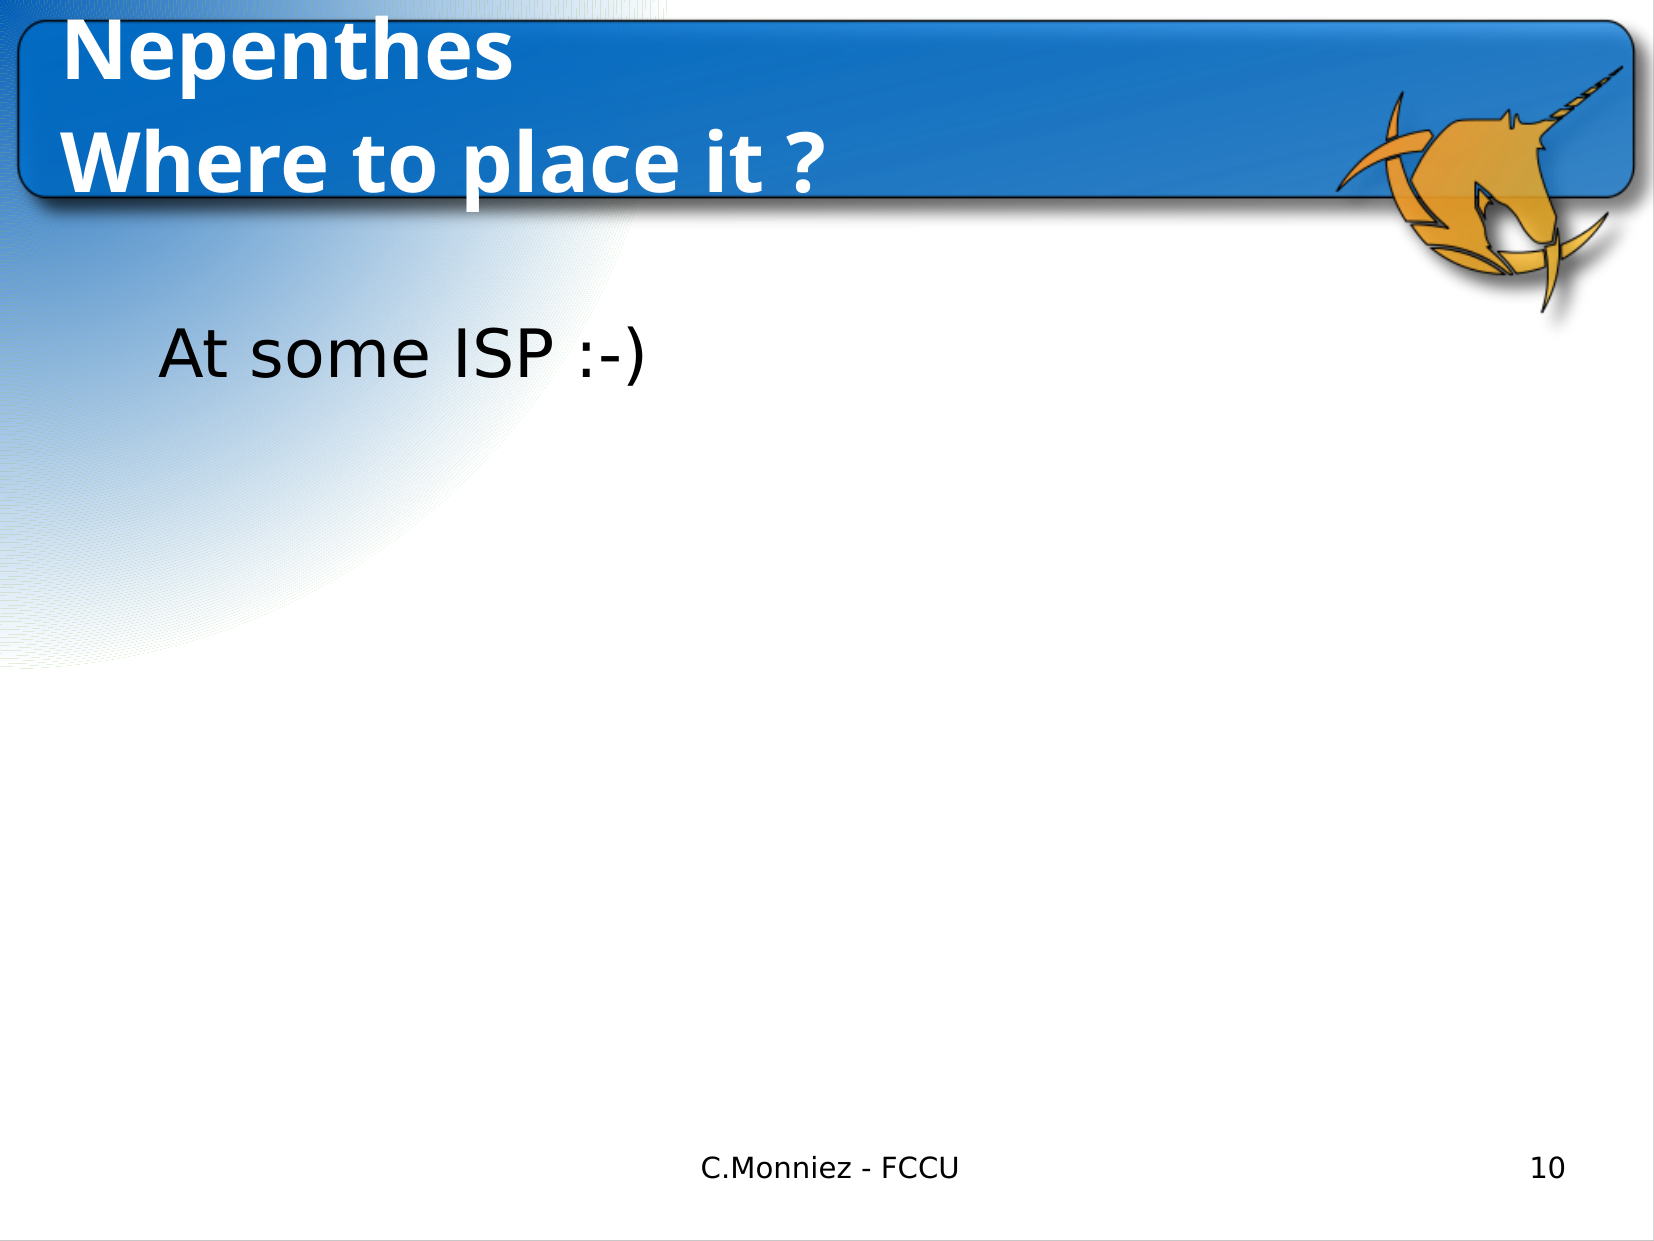

# Nepenthes Where to place it ?
At some ISP :-)
C.Monniez - FCCU
10